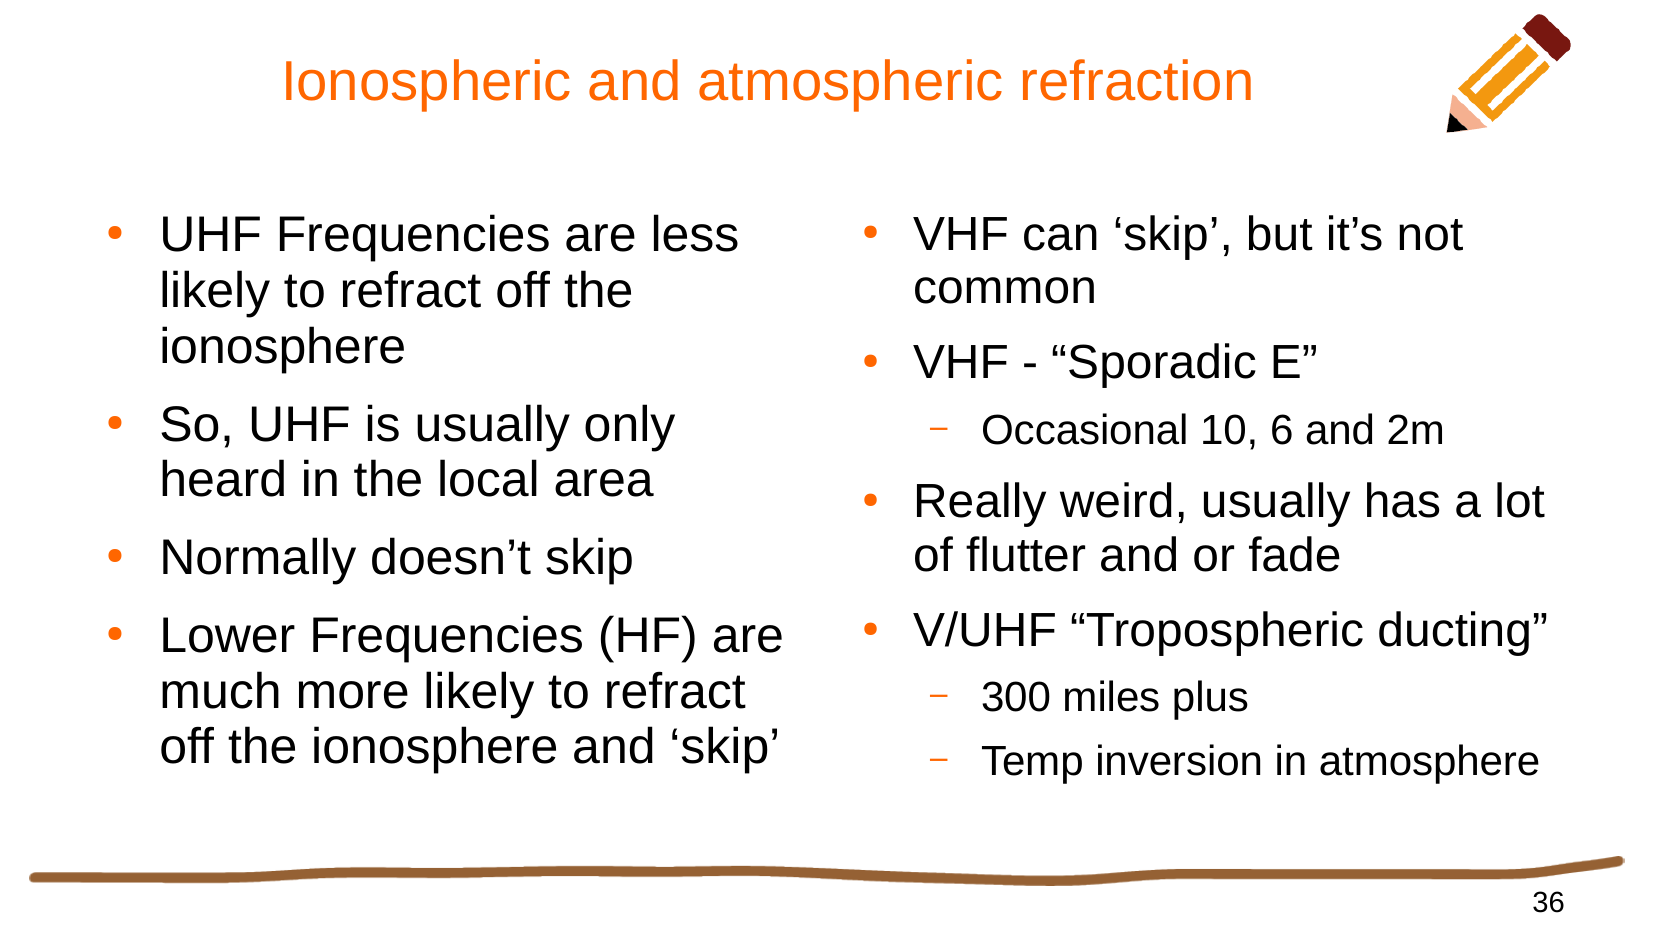

# Ionospheric and atmospheric refraction
UHF Frequencies are less likely to refract off the ionosphere
So, UHF is usually only heard in the local area
Normally doesn’t skip
Lower Frequencies (HF) are much more likely to refract off the ionosphere and ‘skip’
VHF can ‘skip’, but it’s not common
VHF - “Sporadic E”
Occasional 10, 6 and 2m
Really weird, usually has a lot of flutter and or fade
V/UHF “Tropospheric ducting”
300 miles plus
Temp inversion in atmosphere
36